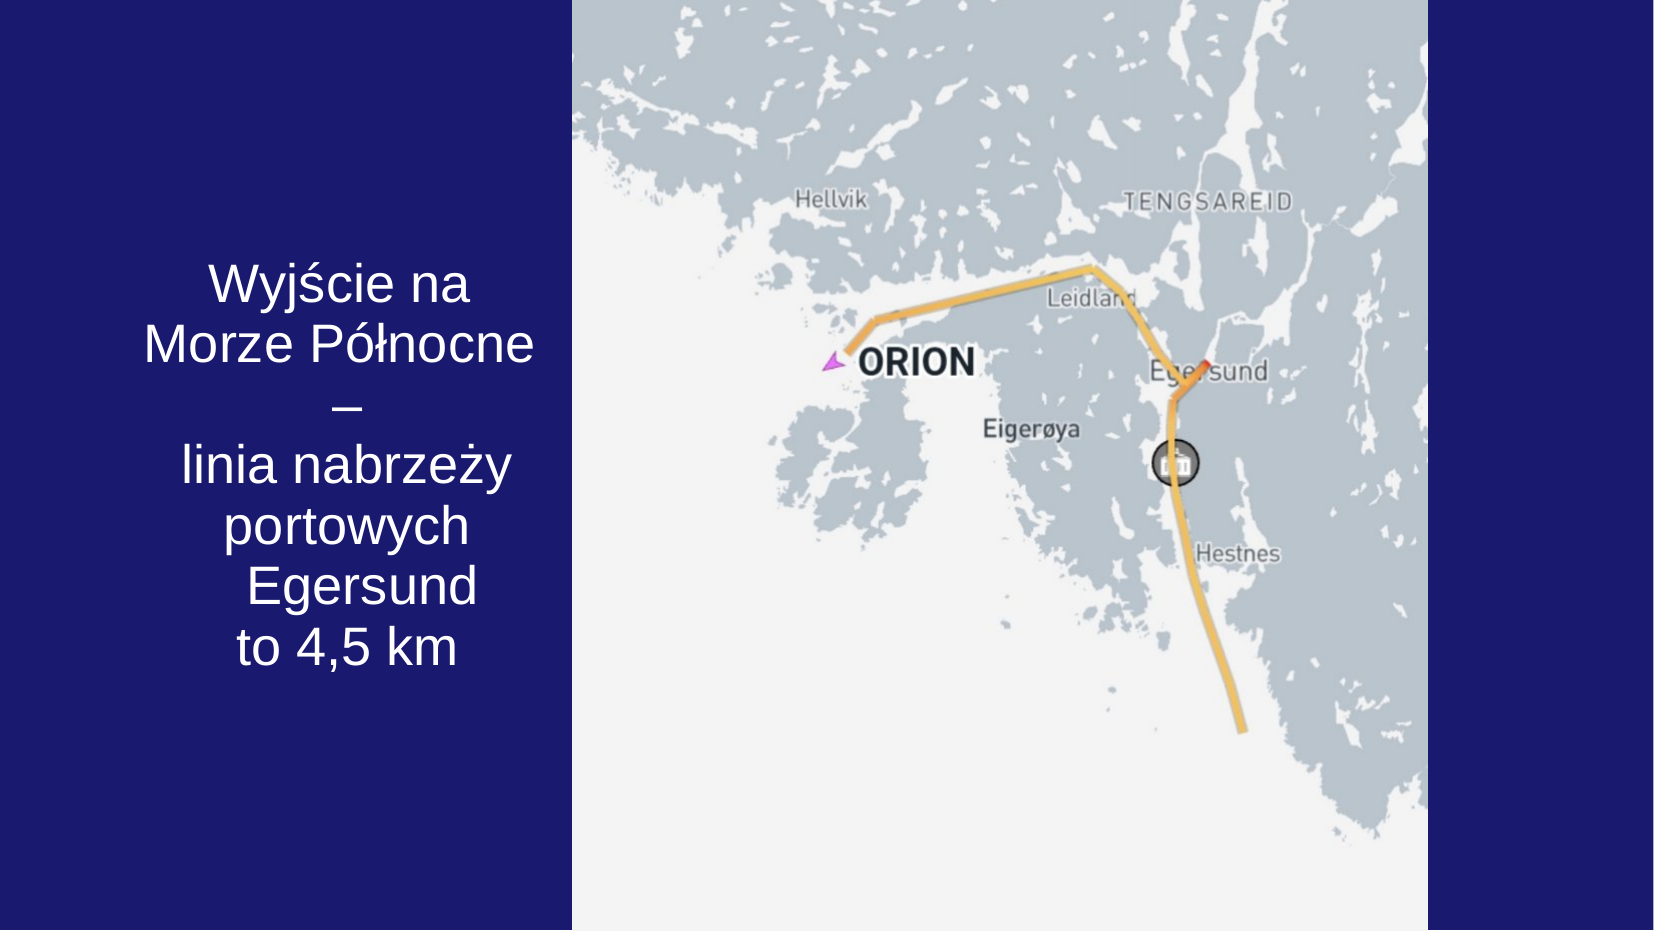

#
Wyjście na
Morze Północne
–
linia nabrzeży
portowych
 Egersund
to 4,5 km